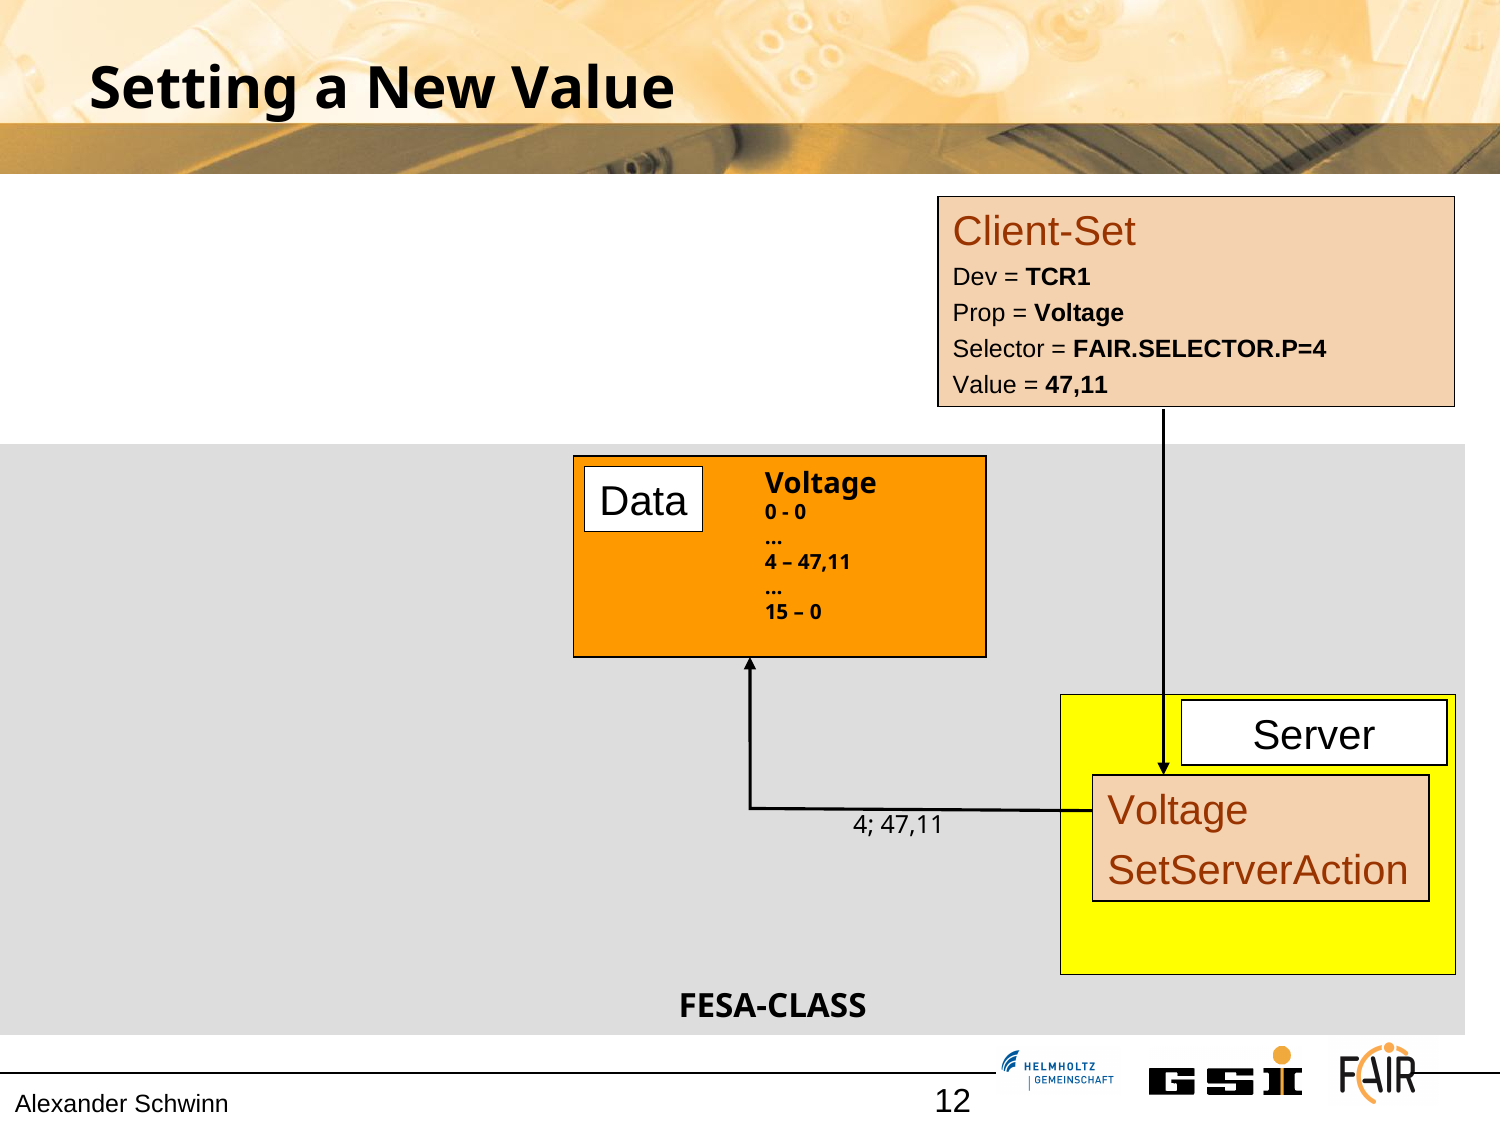

# Setting a New Value
Client-Set
Dev = TCR1
Prop = Voltage
Selector = FAIR.SELECTOR.P=4
Value = 47,11
Voltage
0 - 0
…
4 – 47,11
...
15 – 0
Data
Server
Voltage
SetServerAction
4; 47,11
FESA-CLASS
12